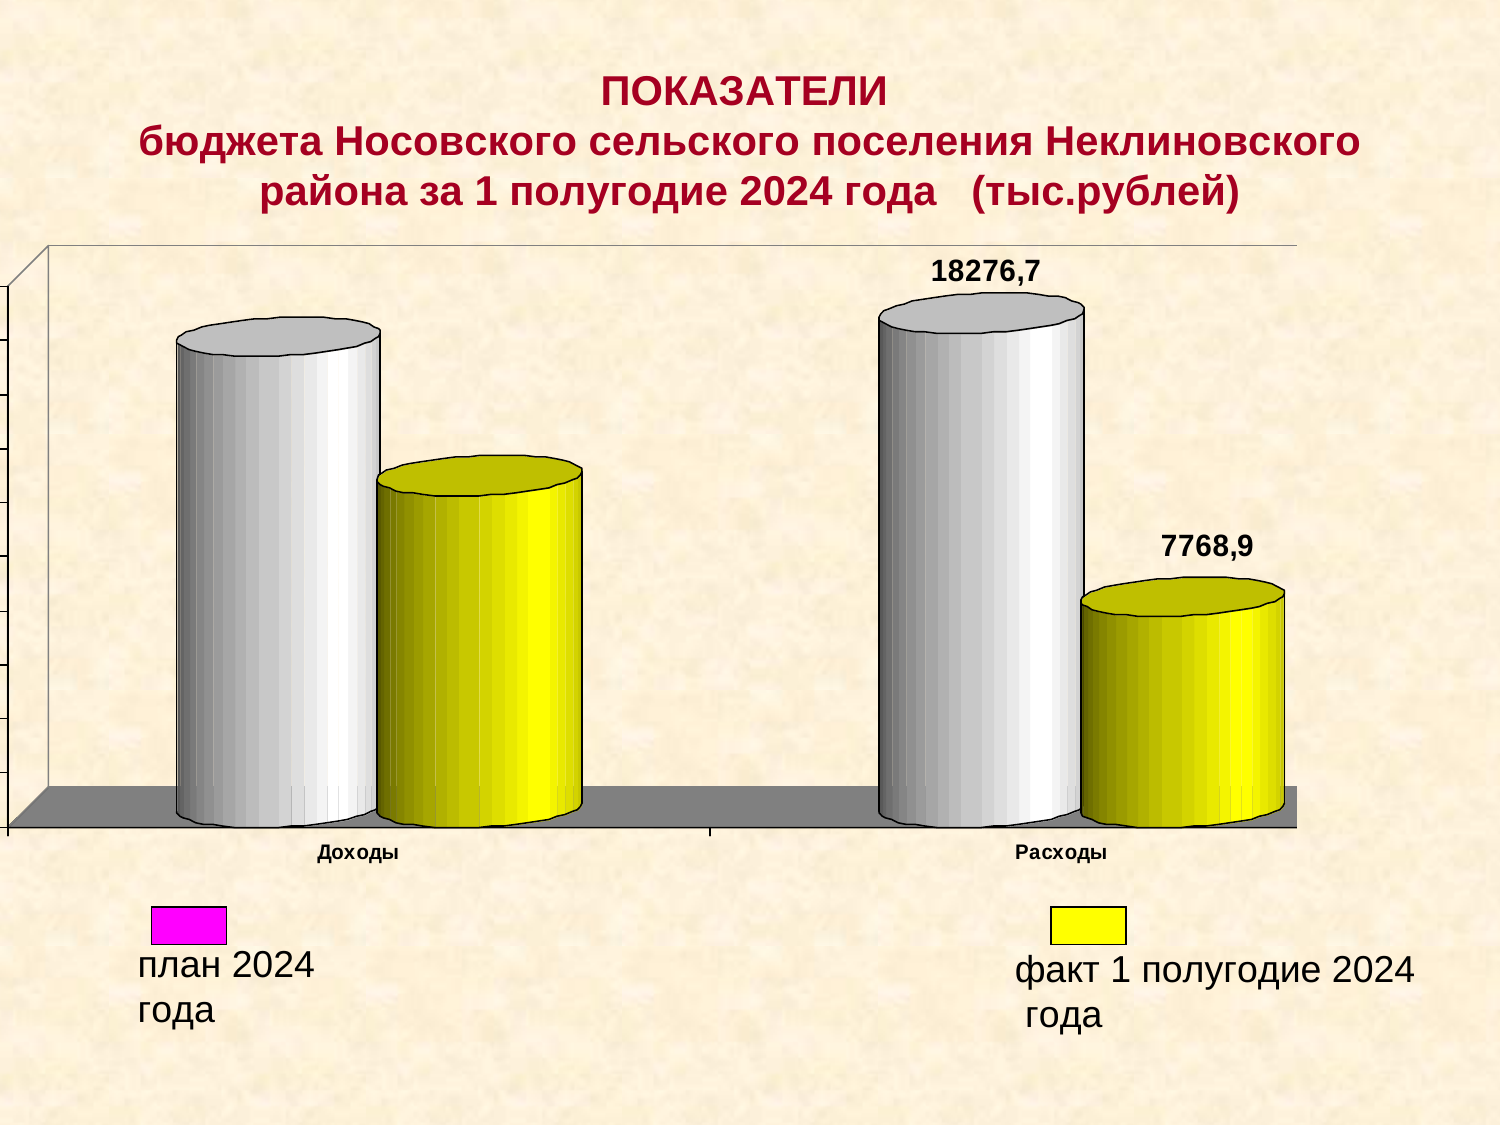

# ПОКАЗАТЕЛИ бюджета Носовского сельского поселения Неклиновского района за 1 полугодие 2024 года (тыс.рублей)
 план 2024
 года
факт 1 полугодие 2024
 года